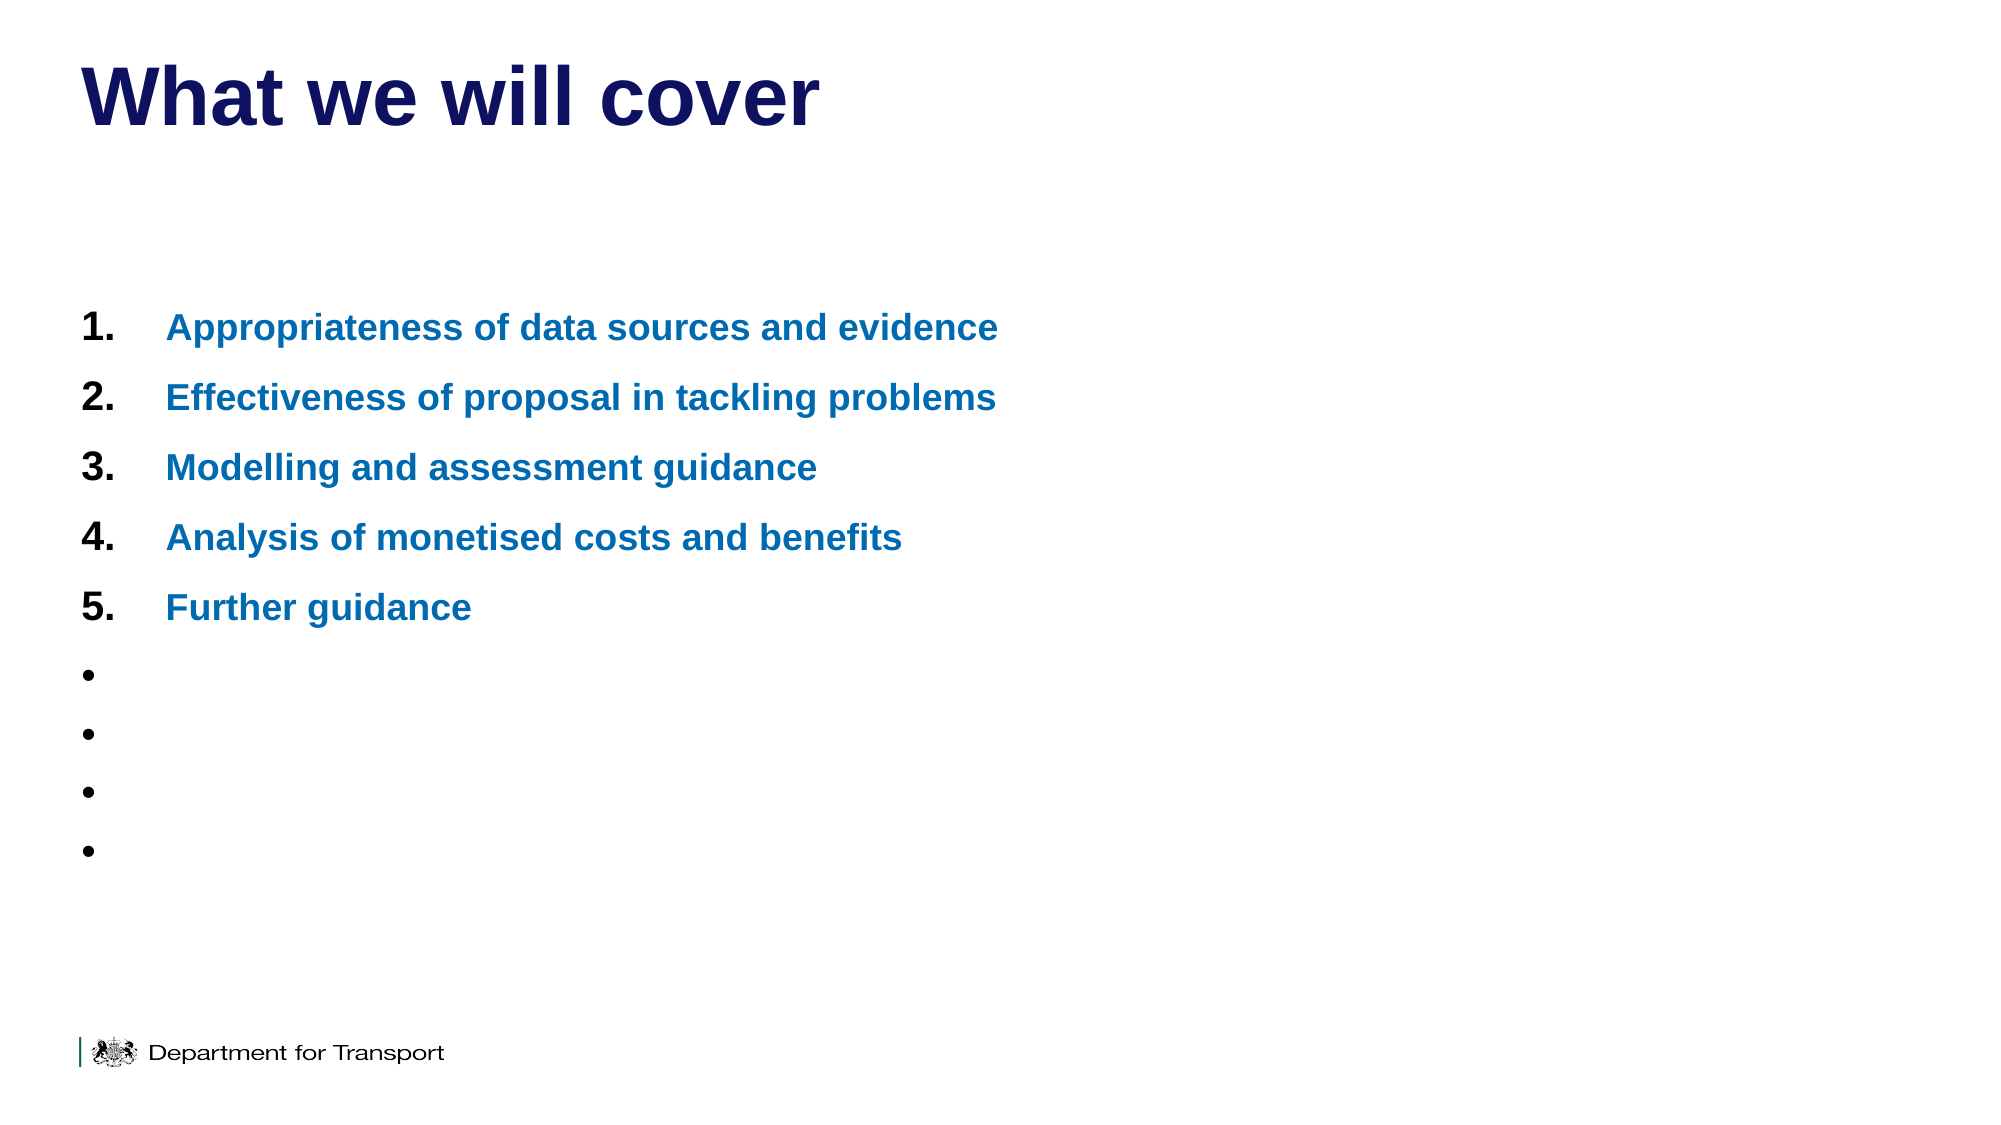

# What we will cover
Appropriateness of data sources and evidence
Effectiveness of proposal in tackling problems
Modelling and assessment guidance
Analysis of monetised costs and benefits
Further guidance